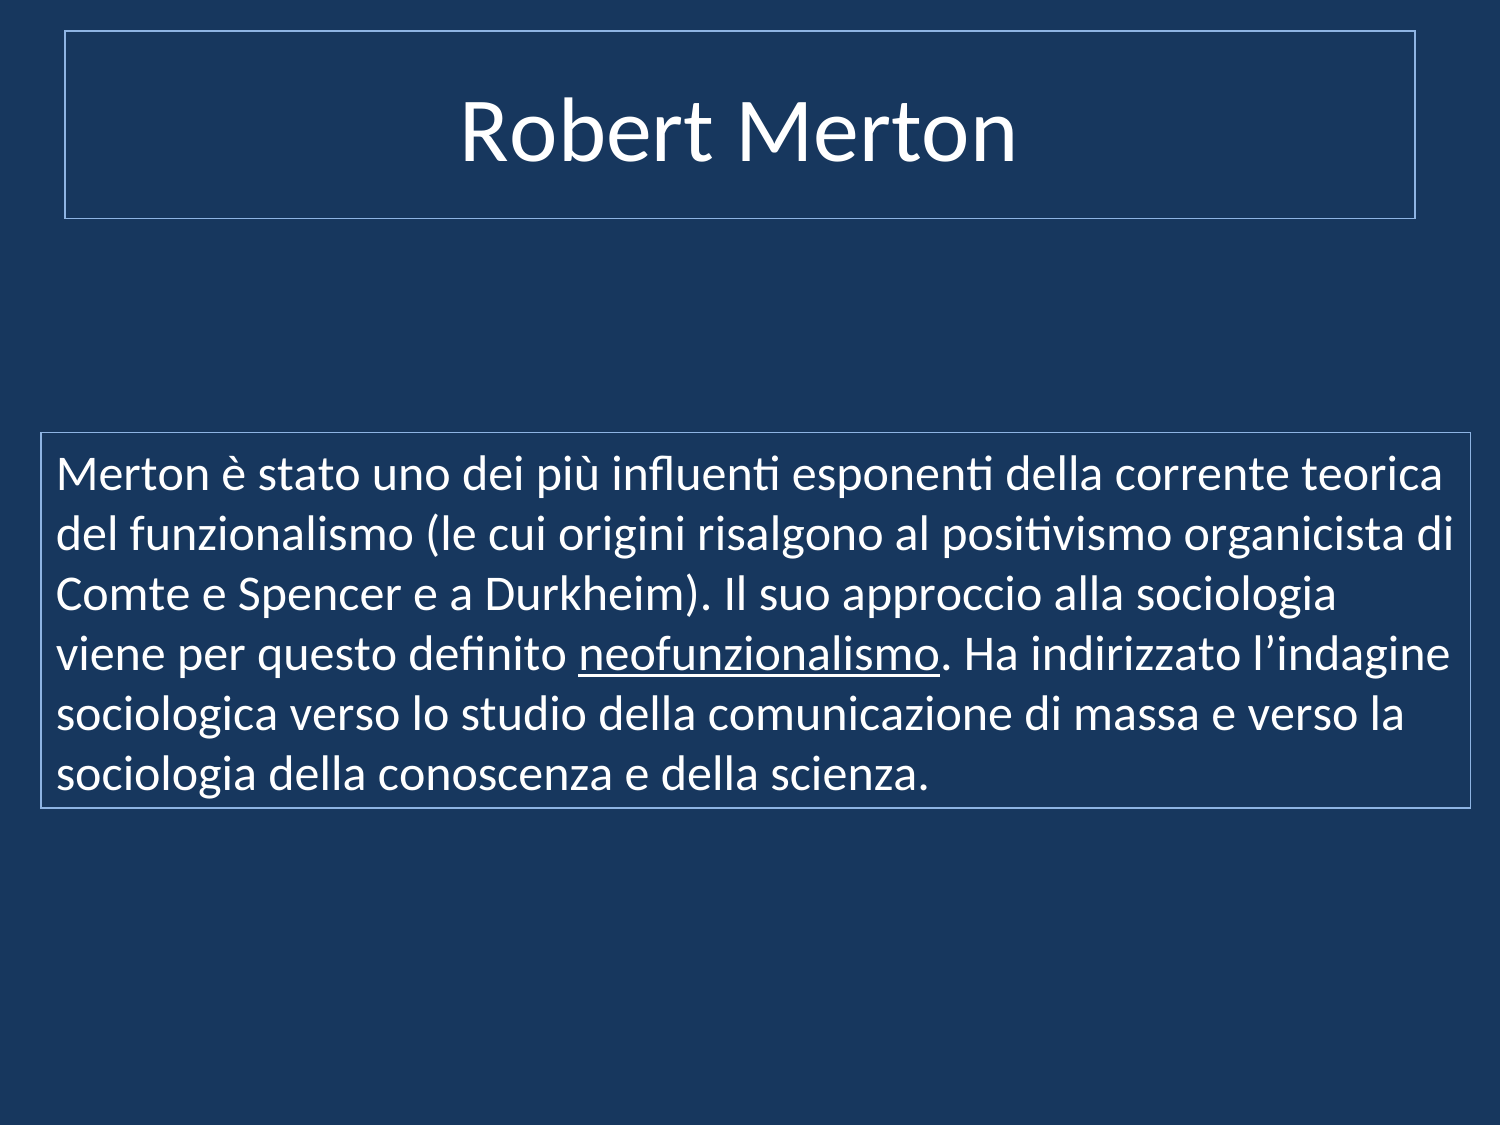

# Robert Merton
Merton è stato uno dei più influenti esponenti della corrente teorica del funzionalismo (le cui origini risalgono al positivismo organicista di Comte e Spencer e a Durkheim). Il suo approccio alla sociologia viene per questo definito neofunzionalismo. Ha indirizzato l’indagine sociologica verso lo studio della comunicazione di massa e verso la sociologia della conoscenza e della scienza.